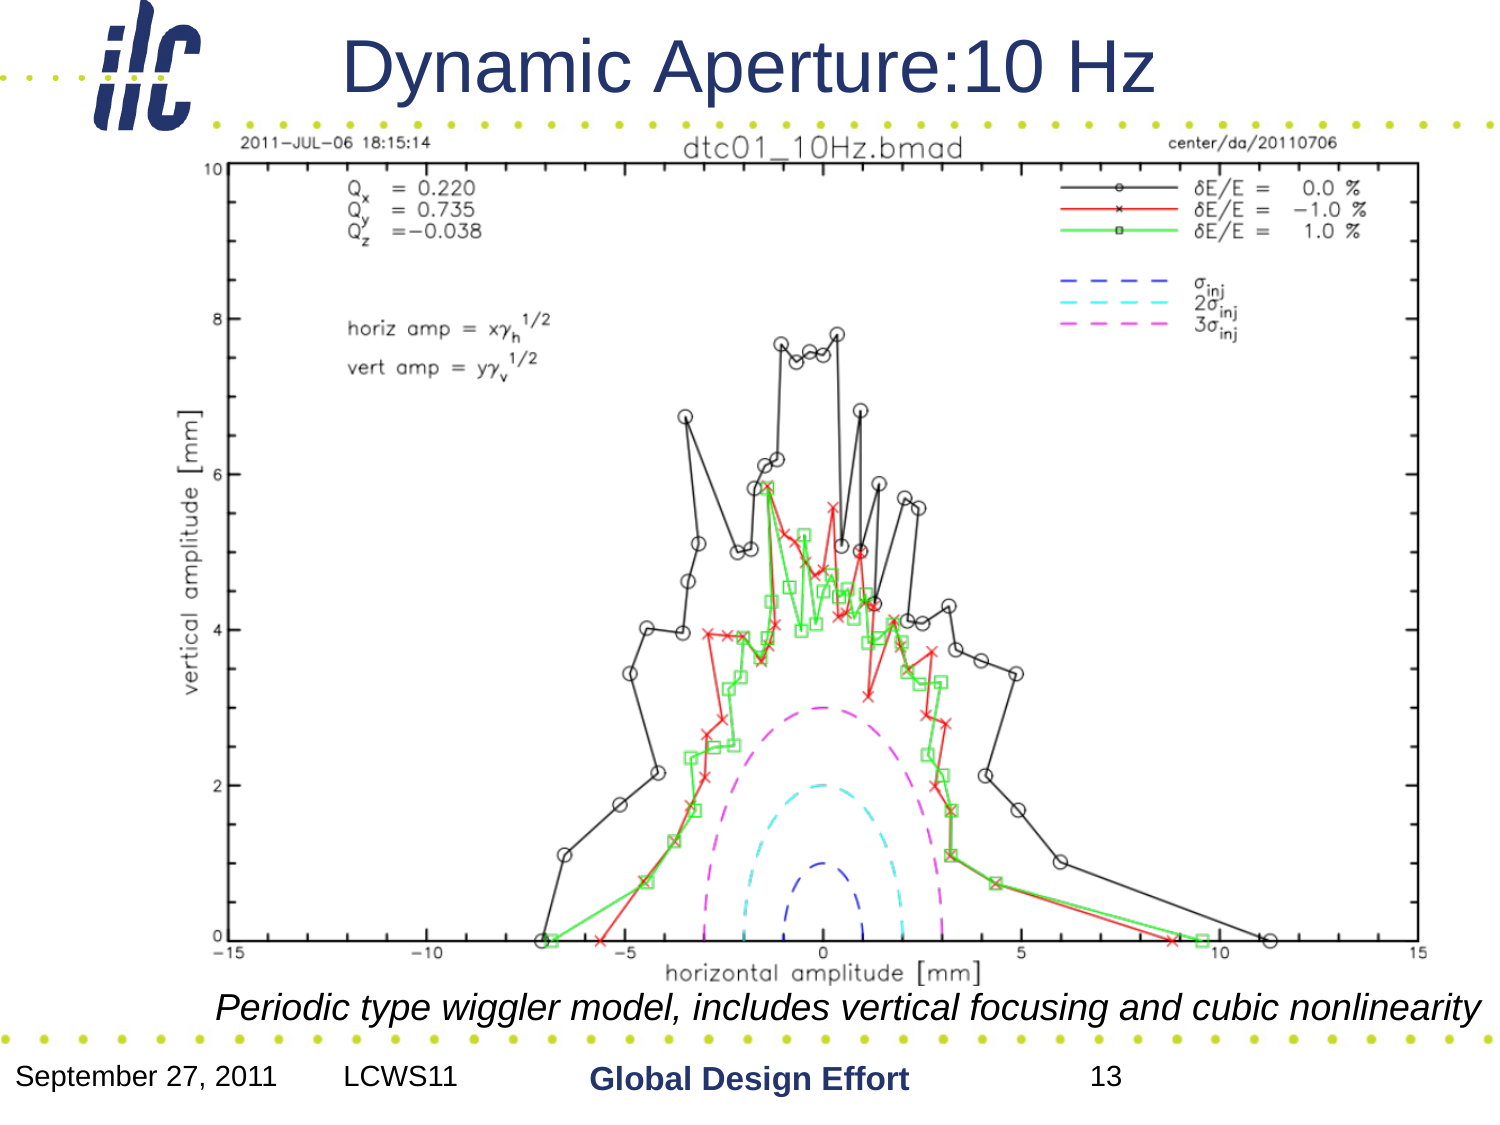

# Dynamic Aperture:10 Hz
Periodic type wiggler model, includes vertical focusing and cubic nonlinearity
September 27, 2011 LCWS11
Global Design Effort